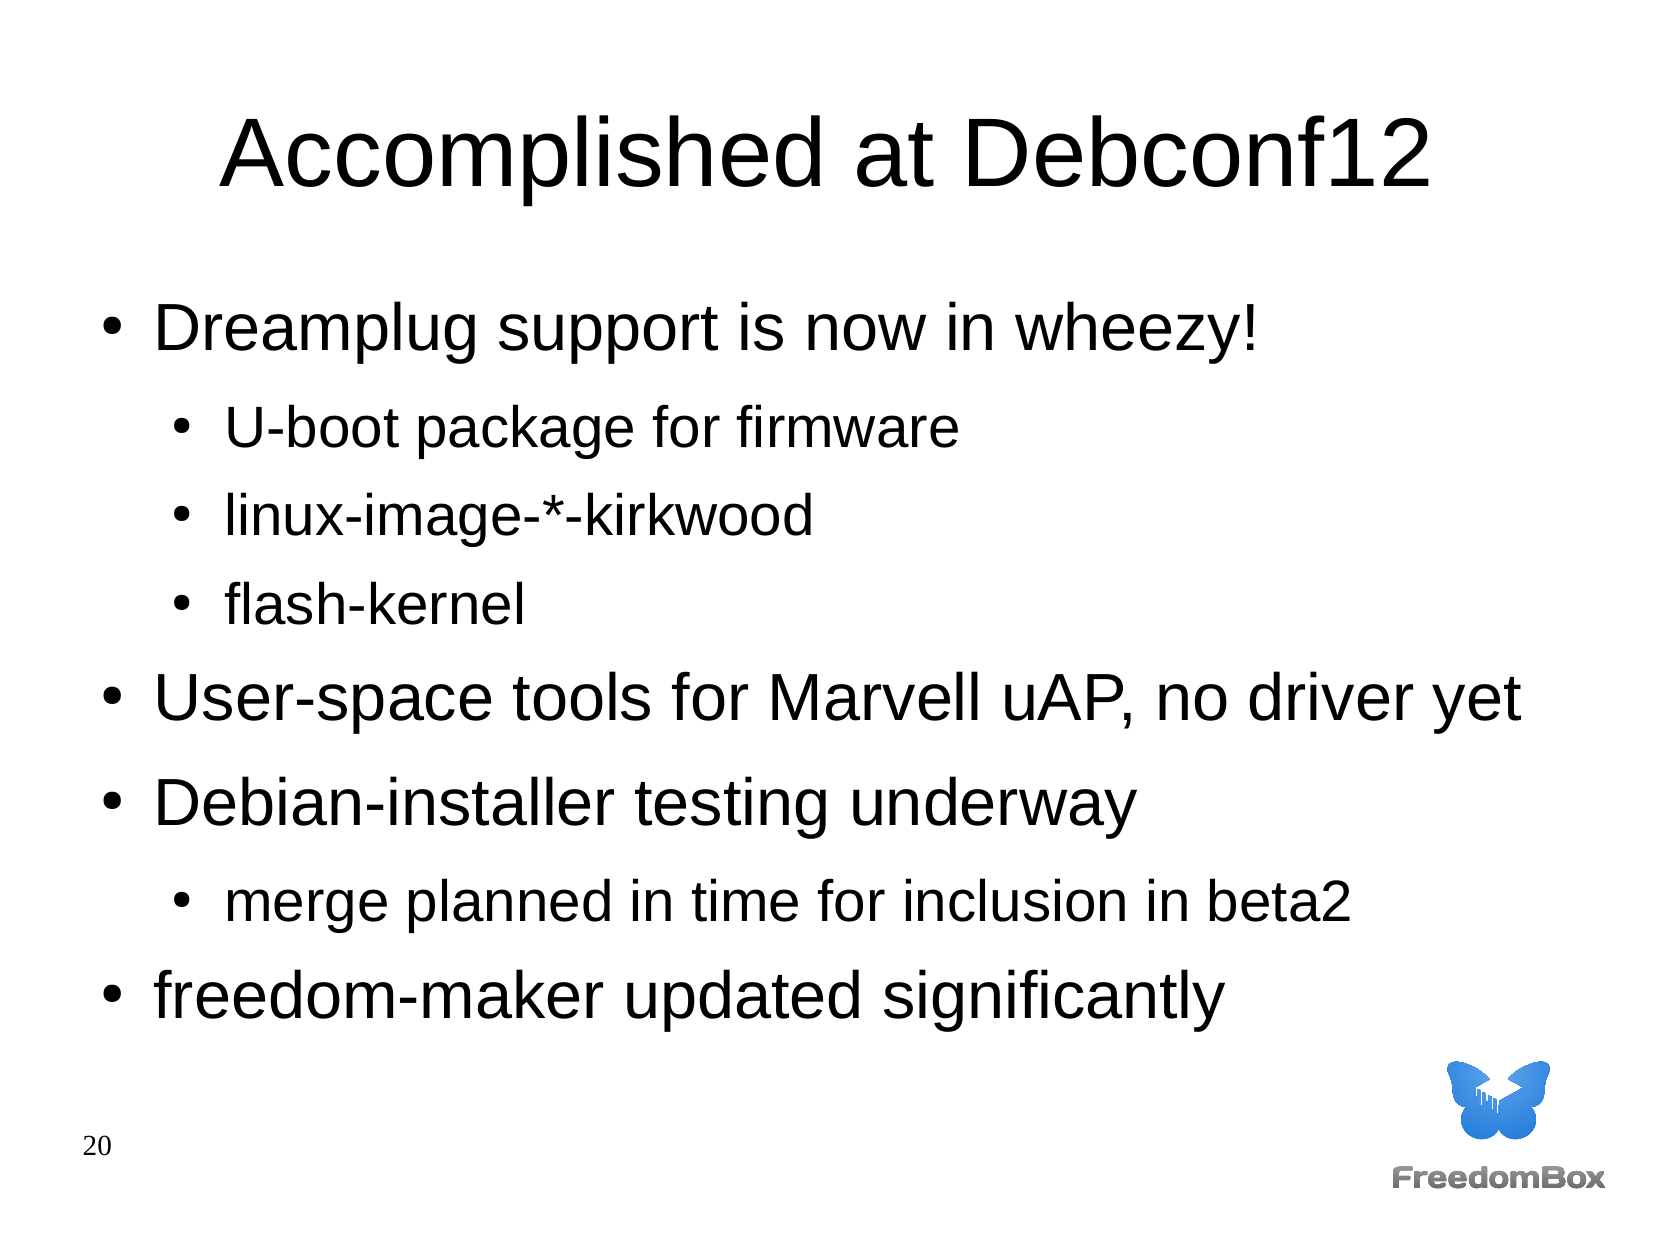

# Accomplished at Debconf12
Dreamplug support is now in wheezy!
U-boot package for firmware
linux-image-*-kirkwood
flash-kernel
User-space tools for Marvell uAP, no driver yet
Debian-installer testing underway
merge planned in time for inclusion in beta2
freedom-maker updated significantly